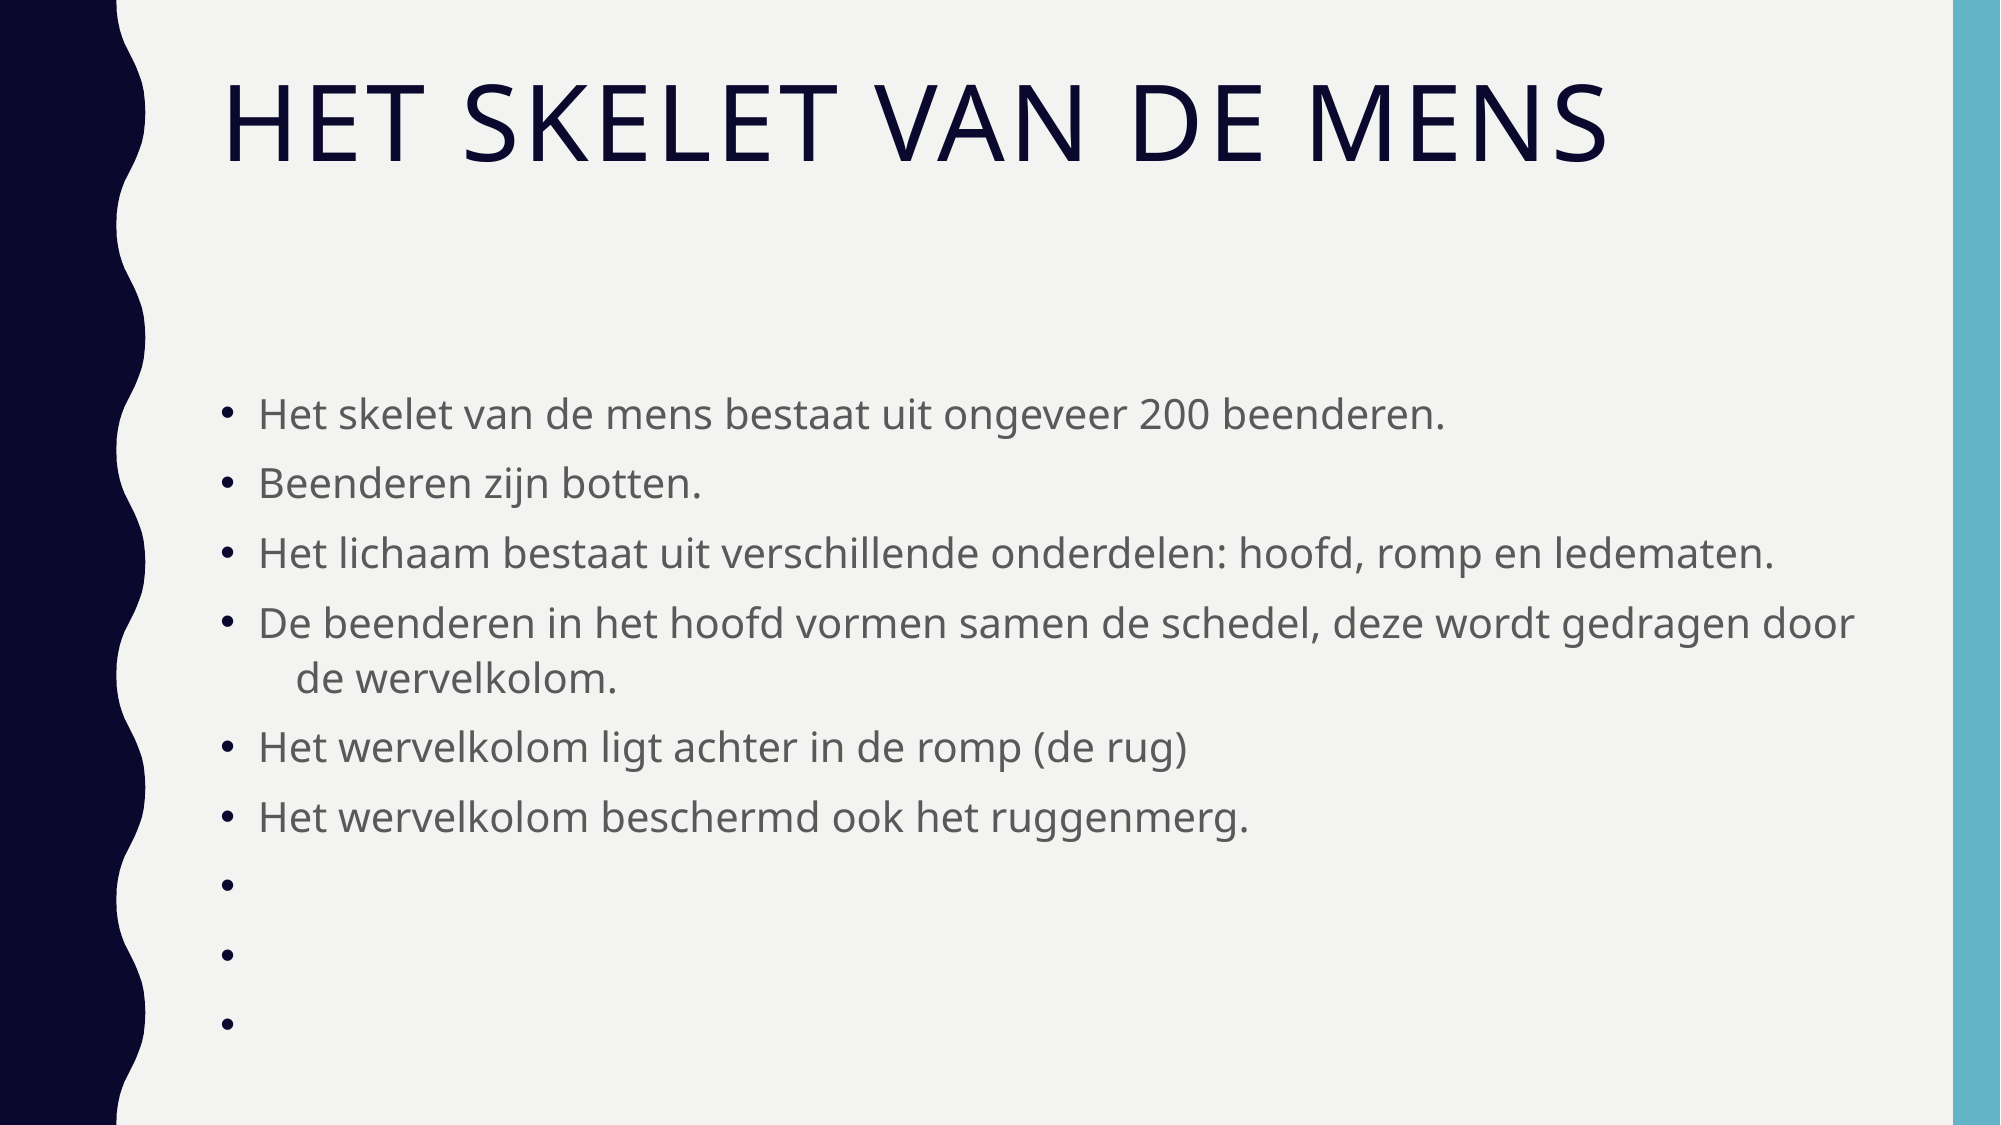

# Het skelet van de mens
Het skelet van de mens bestaat uit ongeveer 200 beenderen.
Beenderen zijn botten.
Het lichaam bestaat uit verschillende onderdelen: hoofd, romp en ledematen.
De beenderen in het hoofd vormen samen de schedel, deze wordt gedragen door de wervelkolom.
Het wervelkolom ligt achter in de romp (de rug)
Het wervelkolom beschermd ook het ruggenmerg.